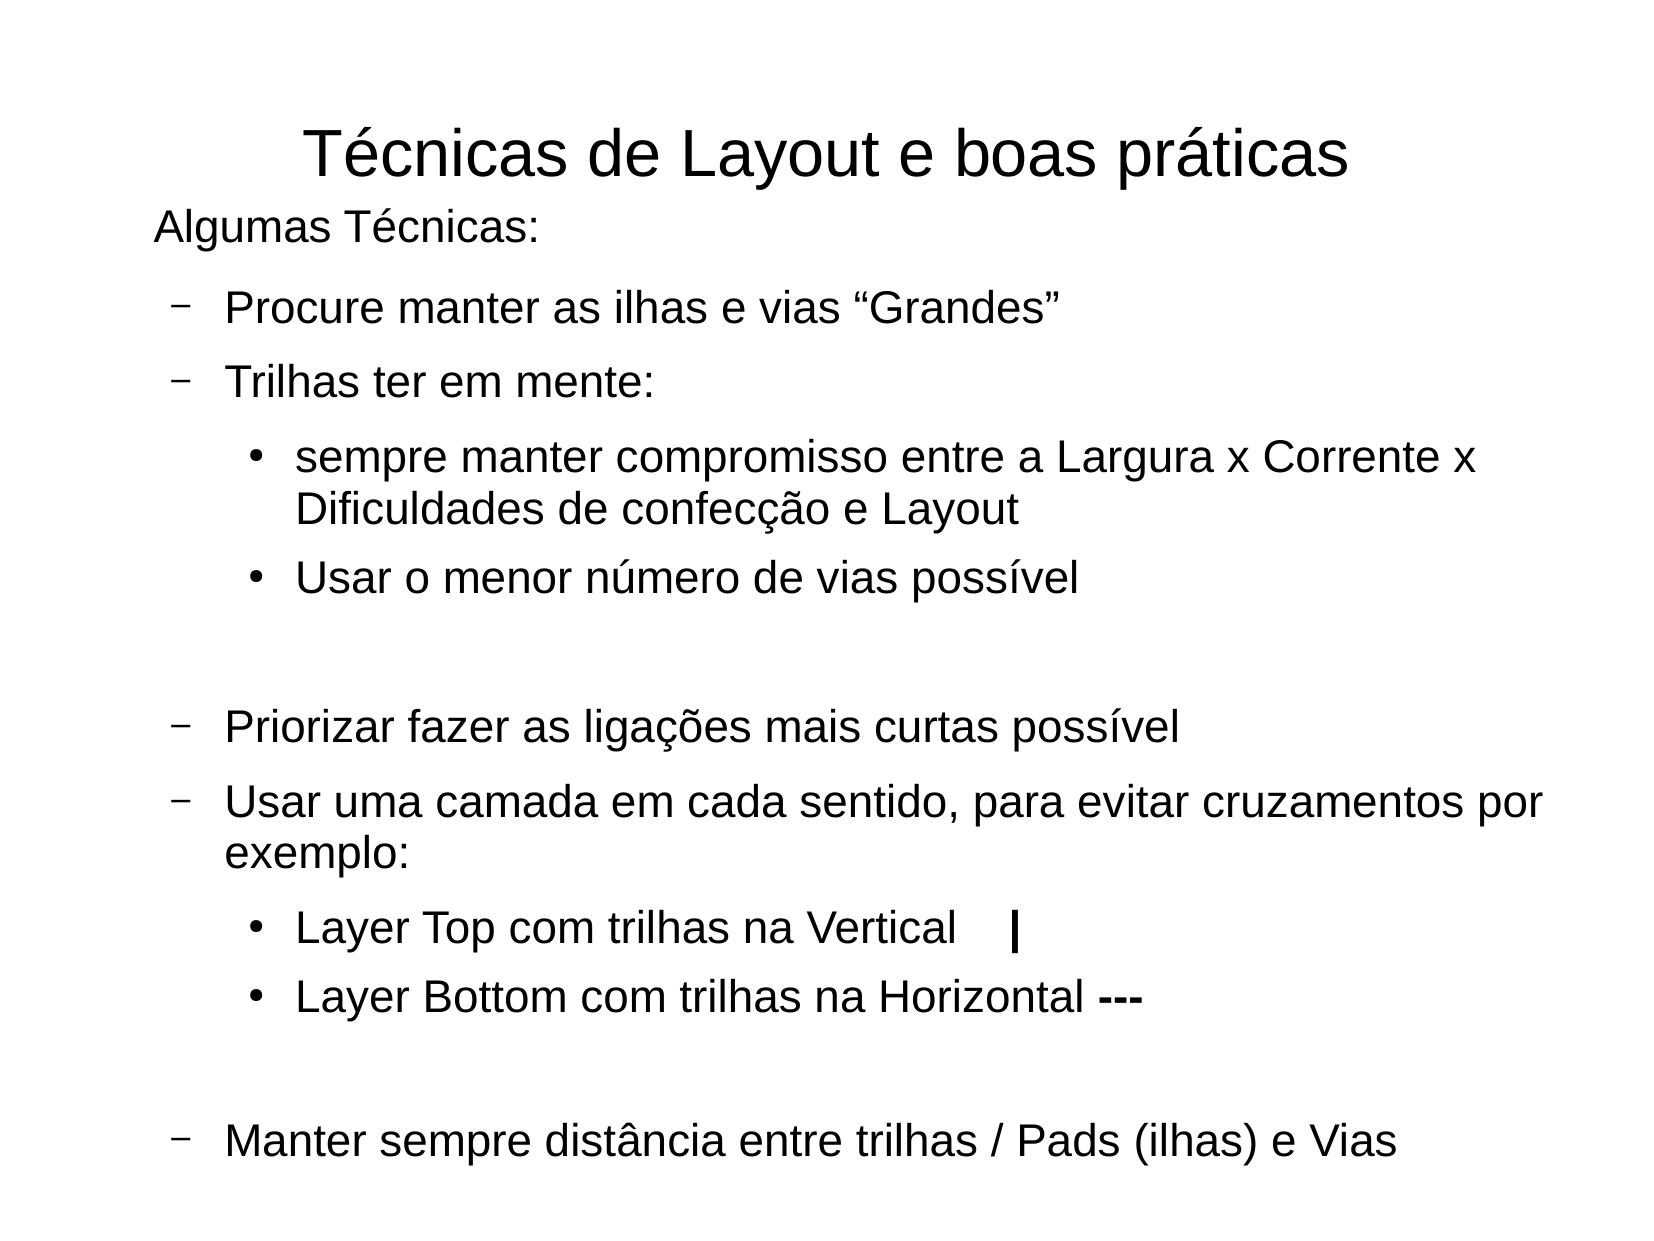

Técnicas de Layout e boas práticas
# Algumas Técnicas:
Procure manter as ilhas e vias “Grandes”
Trilhas ter em mente:
sempre manter compromisso entre a Largura x Corrente x Dificuldades de confecção e Layout
Usar o menor número de vias possível
Priorizar fazer as ligações mais curtas possível
Usar uma camada em cada sentido, para evitar cruzamentos por exemplo:
Layer Top com trilhas na Vertical |
Layer Bottom com trilhas na Horizontal ---
Manter sempre distância entre trilhas / Pads (ilhas) e Vias